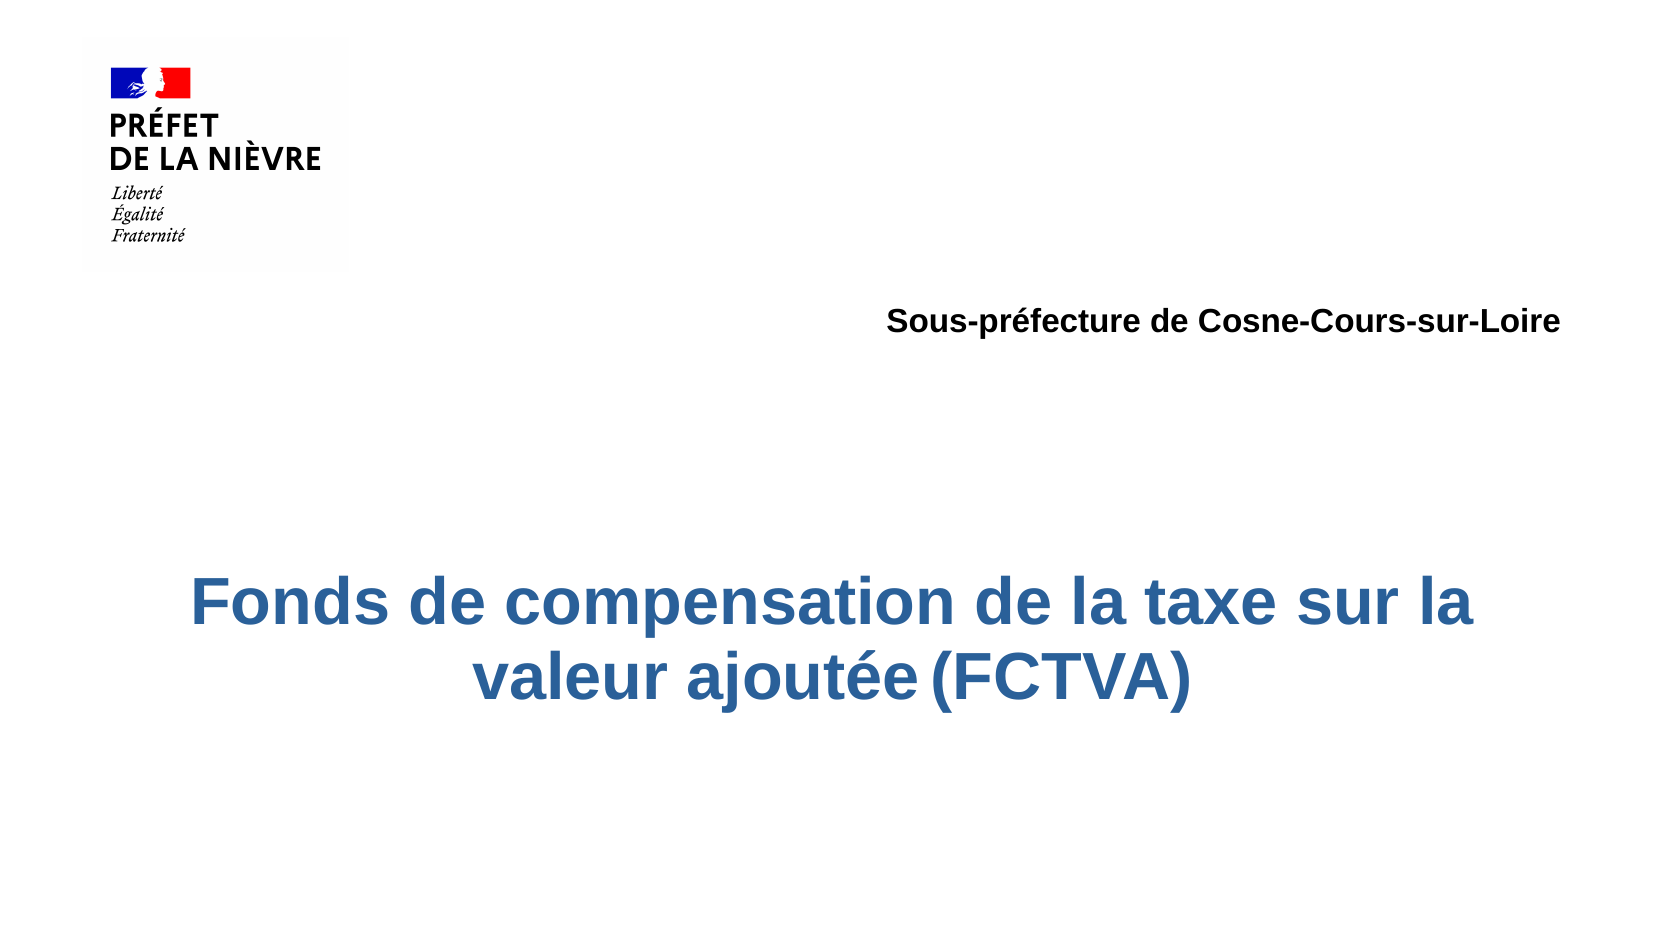

#
Sous-préfecture de Cosne-Cours-sur-Loire
Fonds de compensation de la taxe sur la valeur ajoutée (FCTVA)